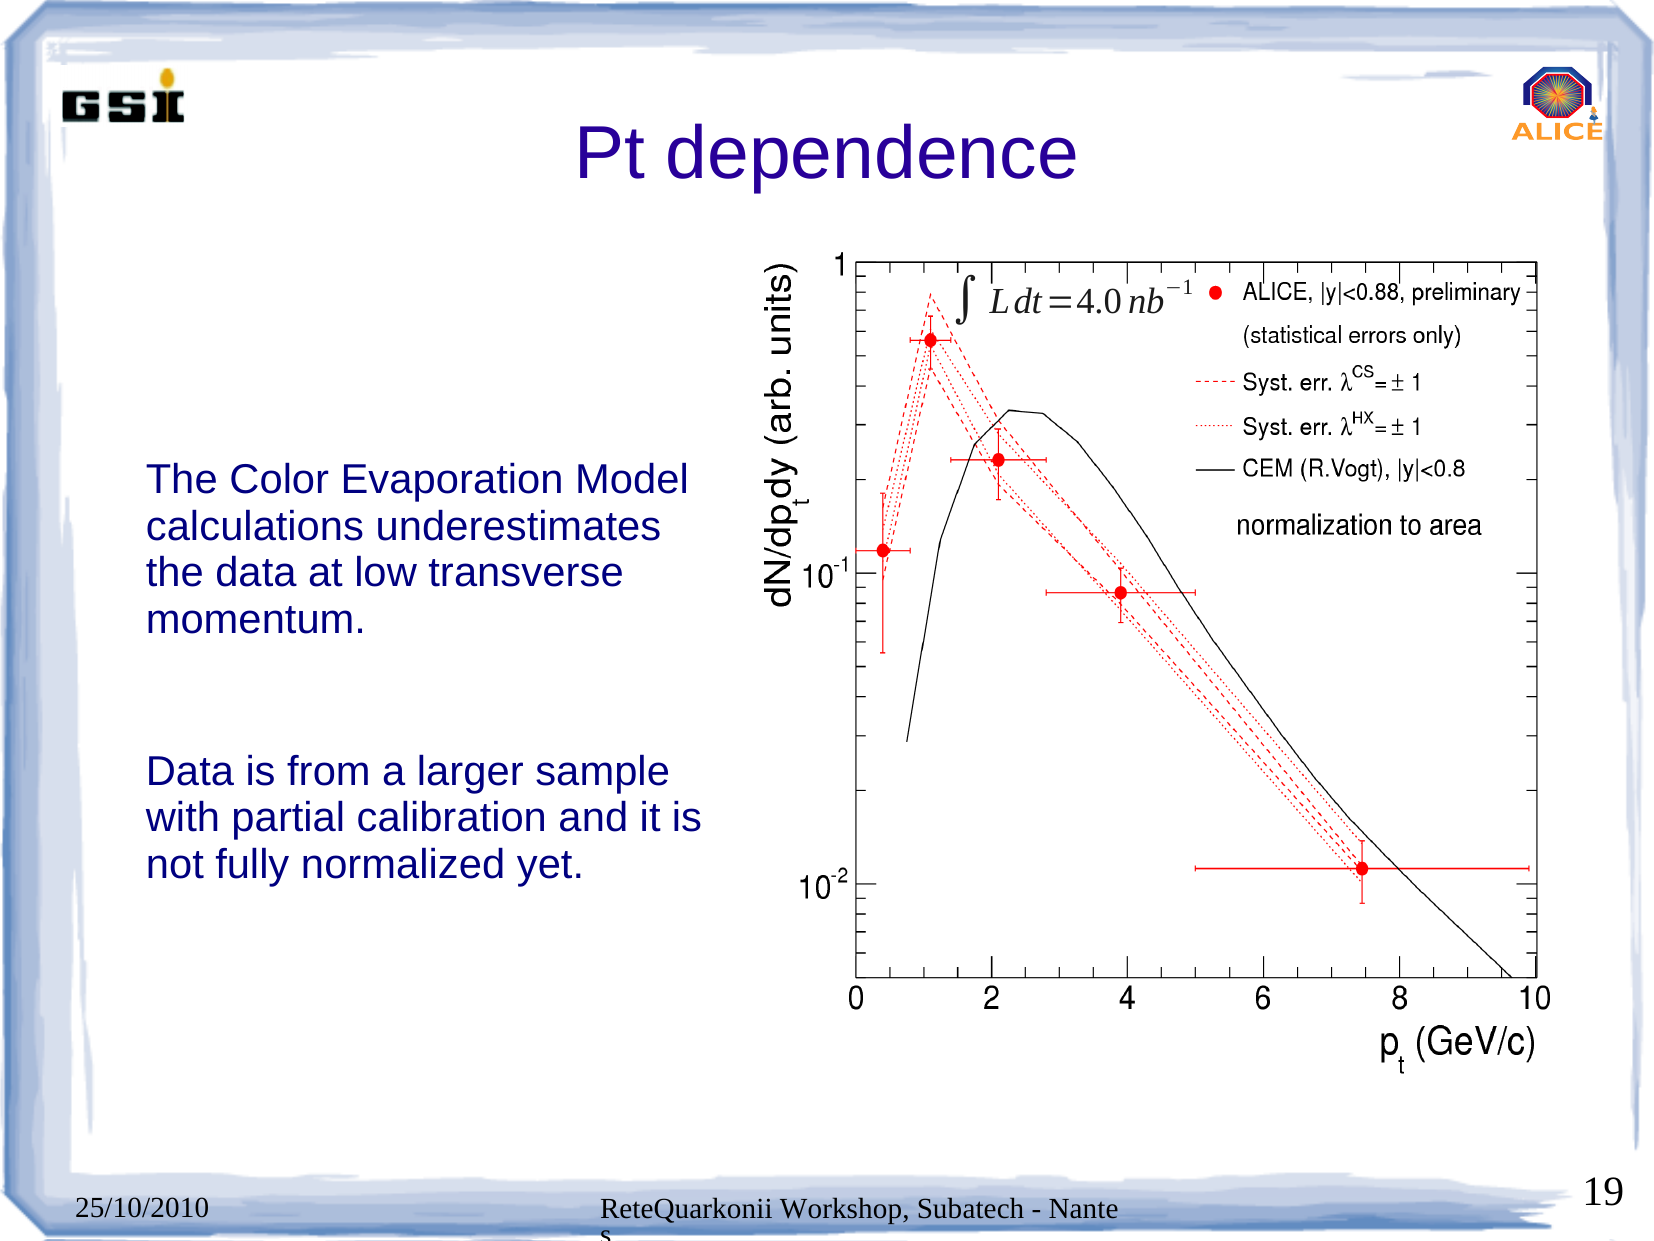

# Pt dependence
The Color Evaporation Model calculations underestimates the data at low transverse momentum.
Data is from a larger sample with partial calibration and it is not fully normalized yet.
19
25/10/2010
ReteQuarkonii Workshop, Subatech - Nantes